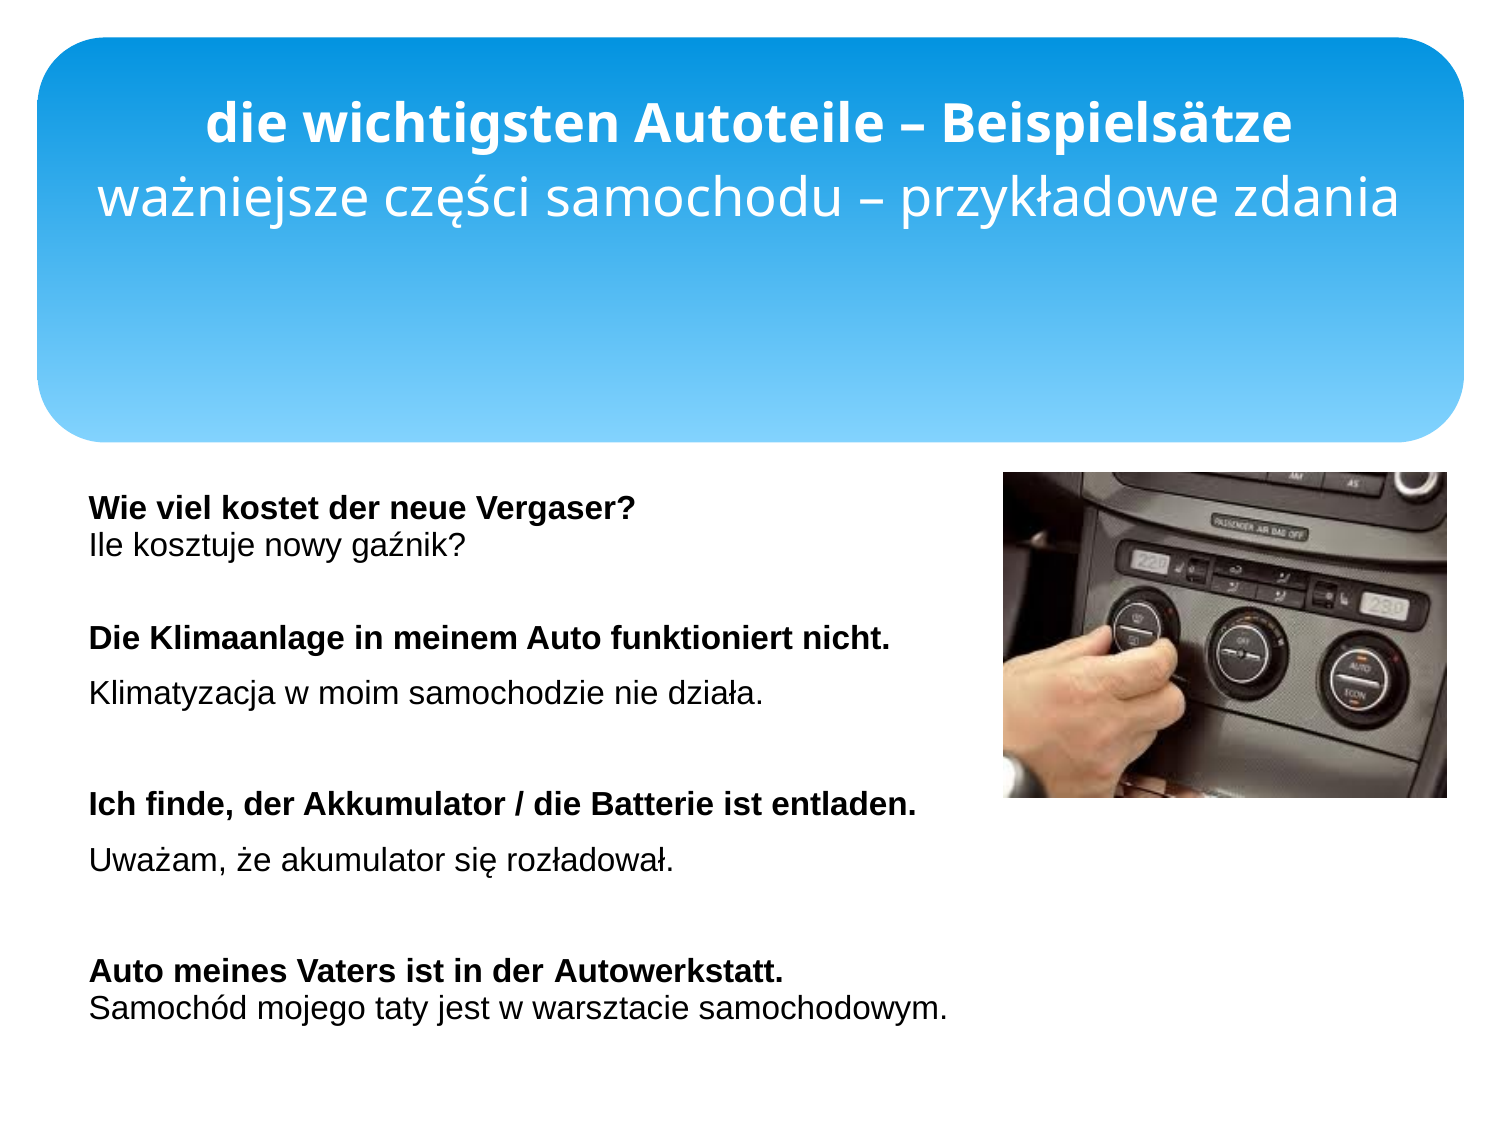

# die wichtigsten Autoteile – Beispielsätze ważniejsze części samochodu – przykładowe zdania
Wie viel kostet der neue Vergaser?
Ile kosztuje nowy gaźnik?
Die Klimaanlage in meinem Auto funktioniert nicht.
Klimatyzacja w moim samochodzie nie działa.
Ich finde, der Akkumulator / die Batterie ist entladen.
Uważam, że akumulator się rozładował.
Auto meines Vaters ist in der Autowerkstatt.
Samochód mojego taty jest w warsztacie samochodowym.